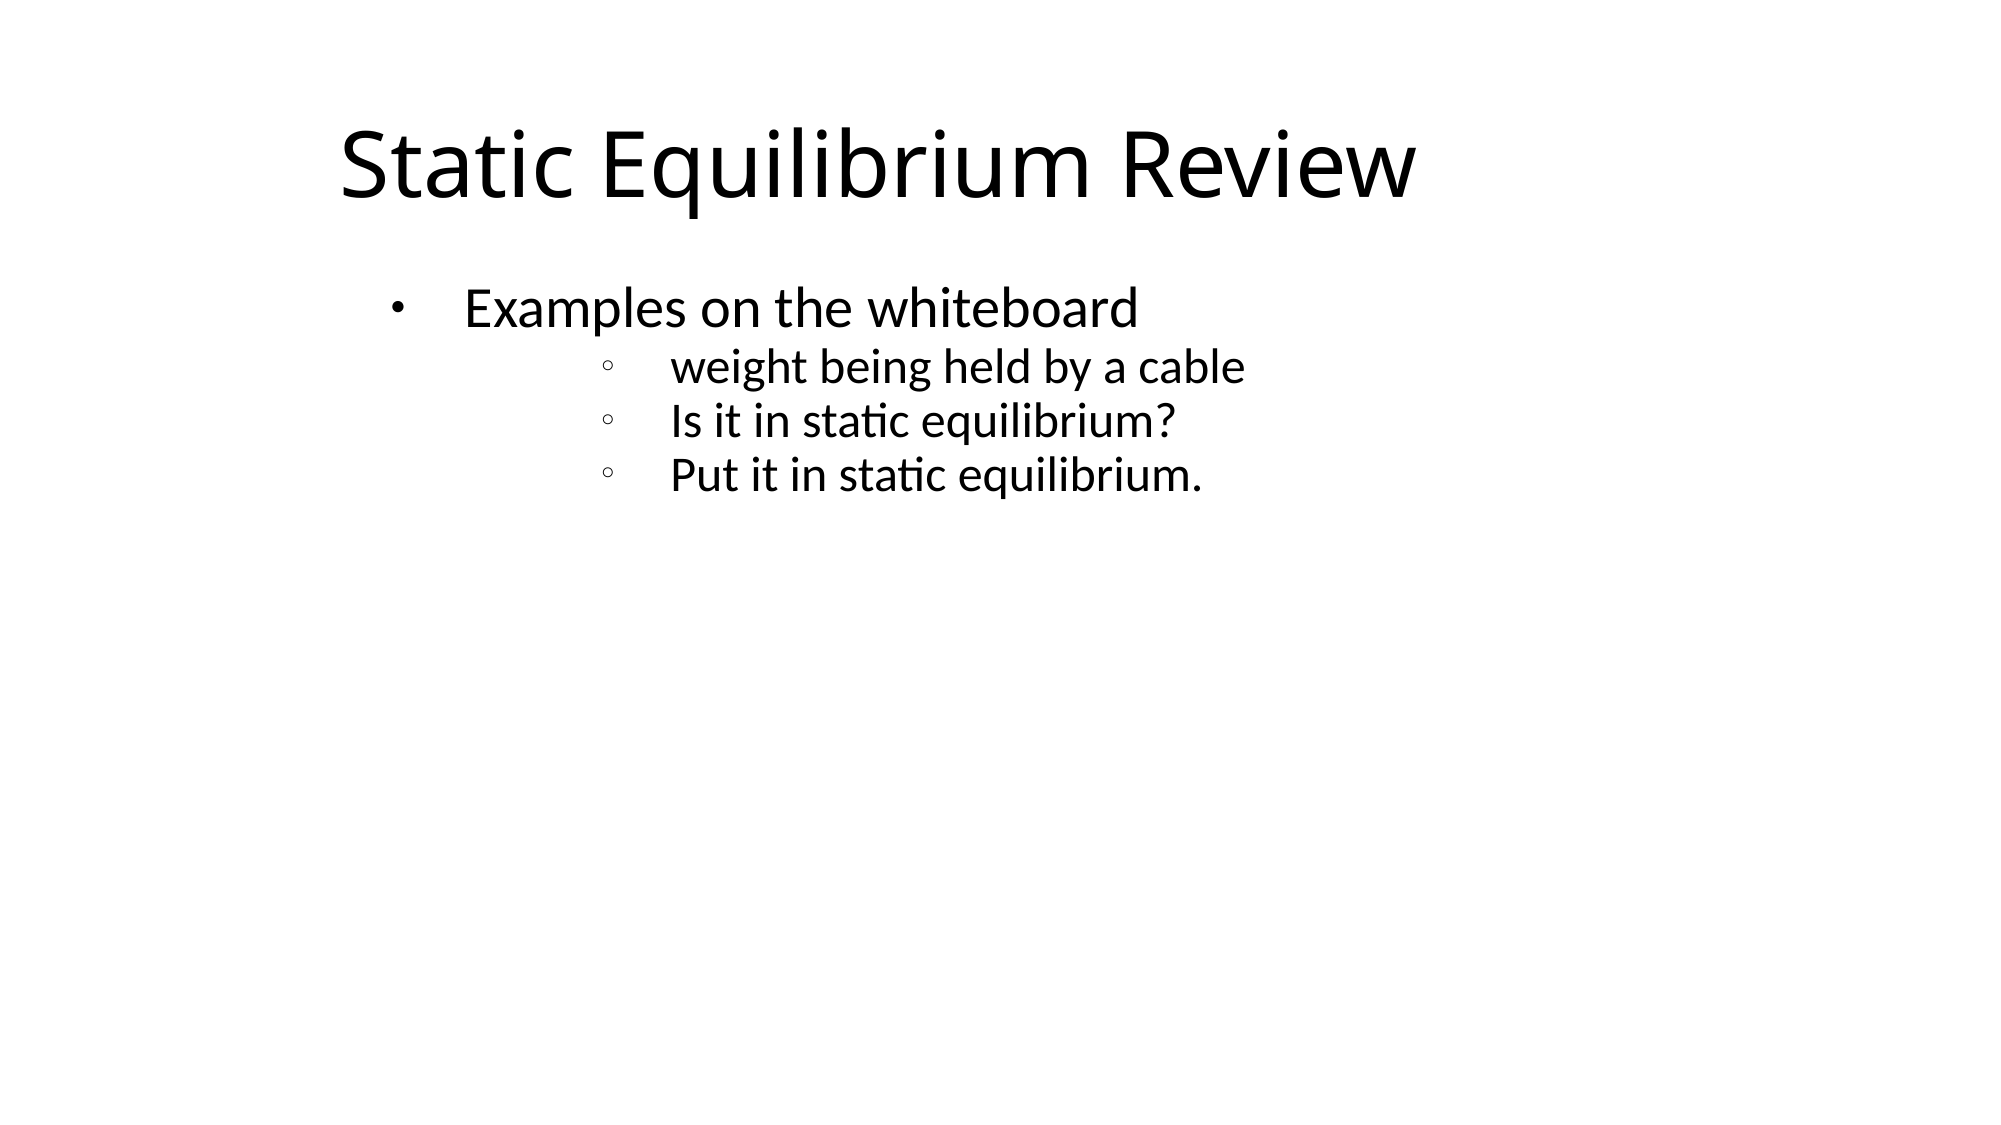

# Static Equilibrium Review
Examples on the whiteboard
weight being held by a cable
Is it in static equilibrium?
Put it in static equilibrium.